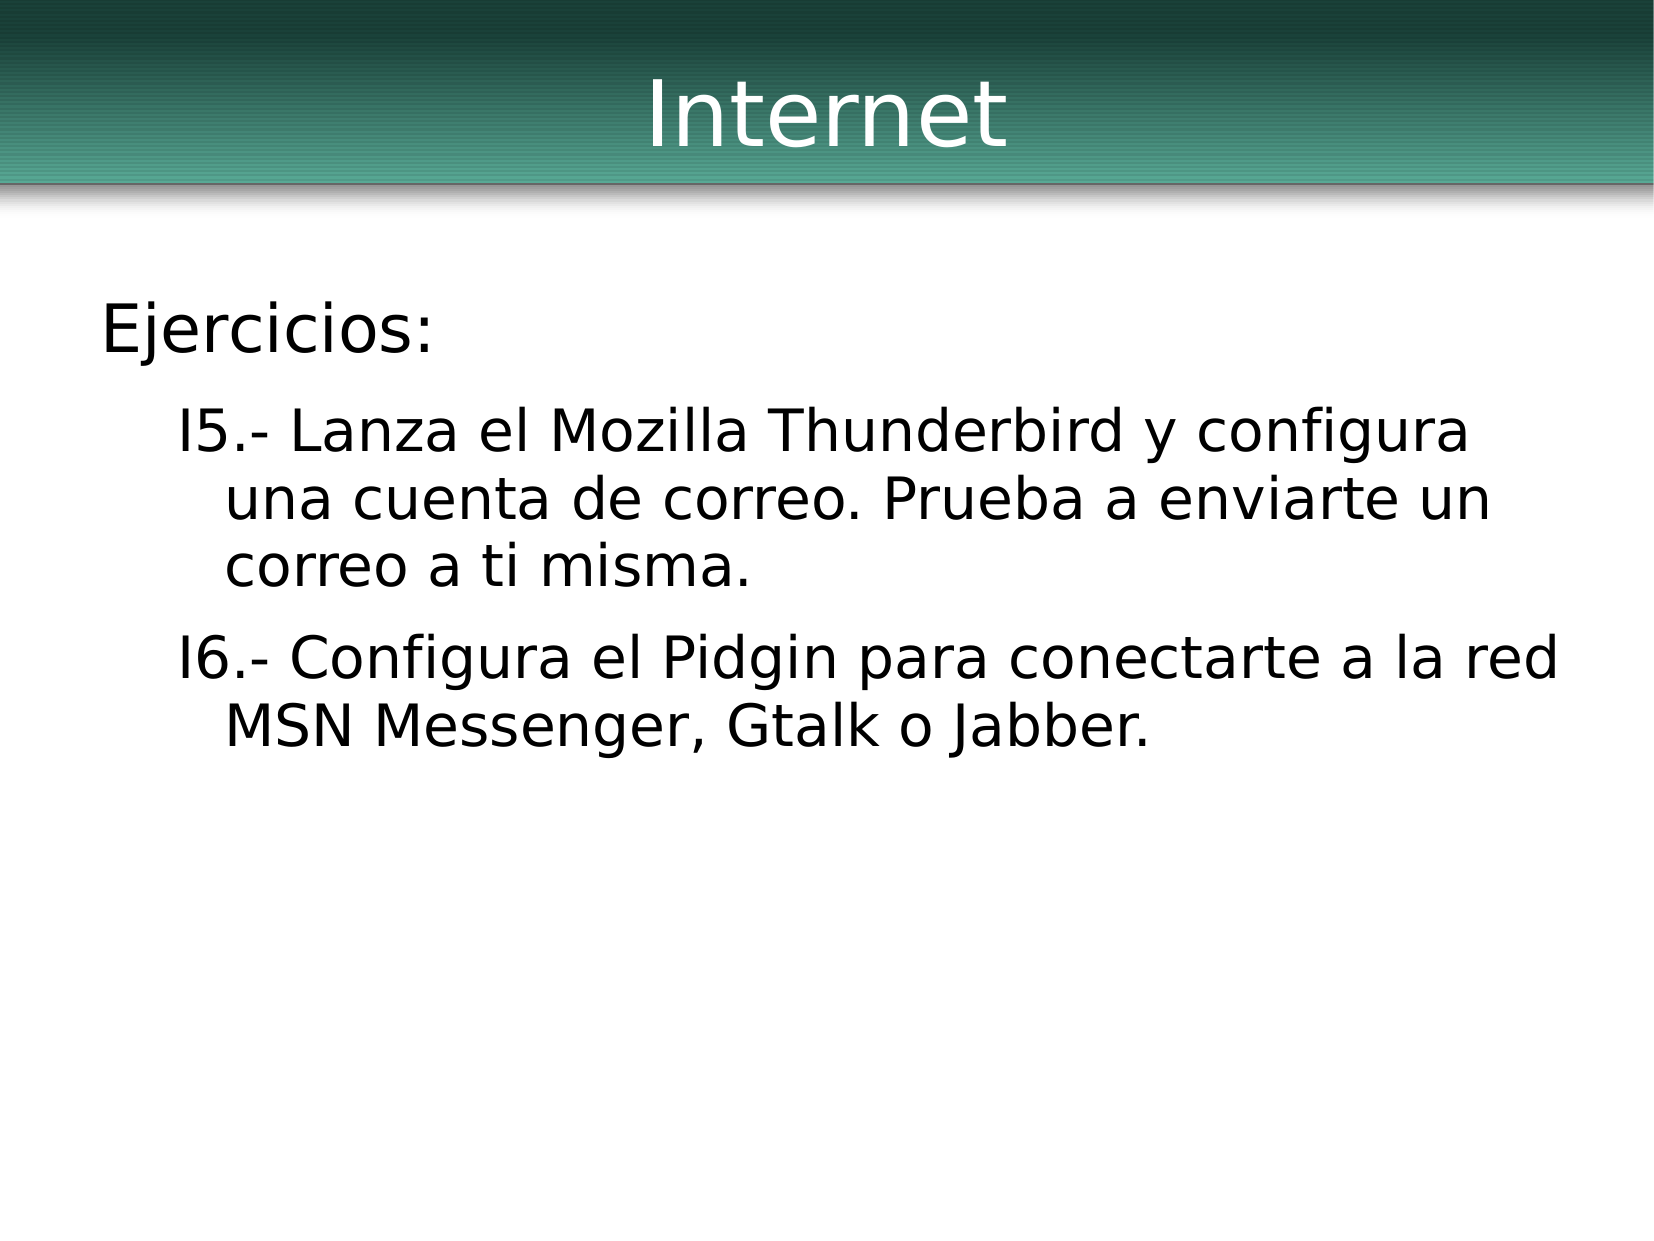

# Internet
Ejercicios:
I5.- Lanza el Mozilla Thunderbird y configura una cuenta de correo. Prueba a enviarte un correo a ti misma.
I6.- Configura el Pidgin para conectarte a la red MSN Messenger, Gtalk o Jabber.